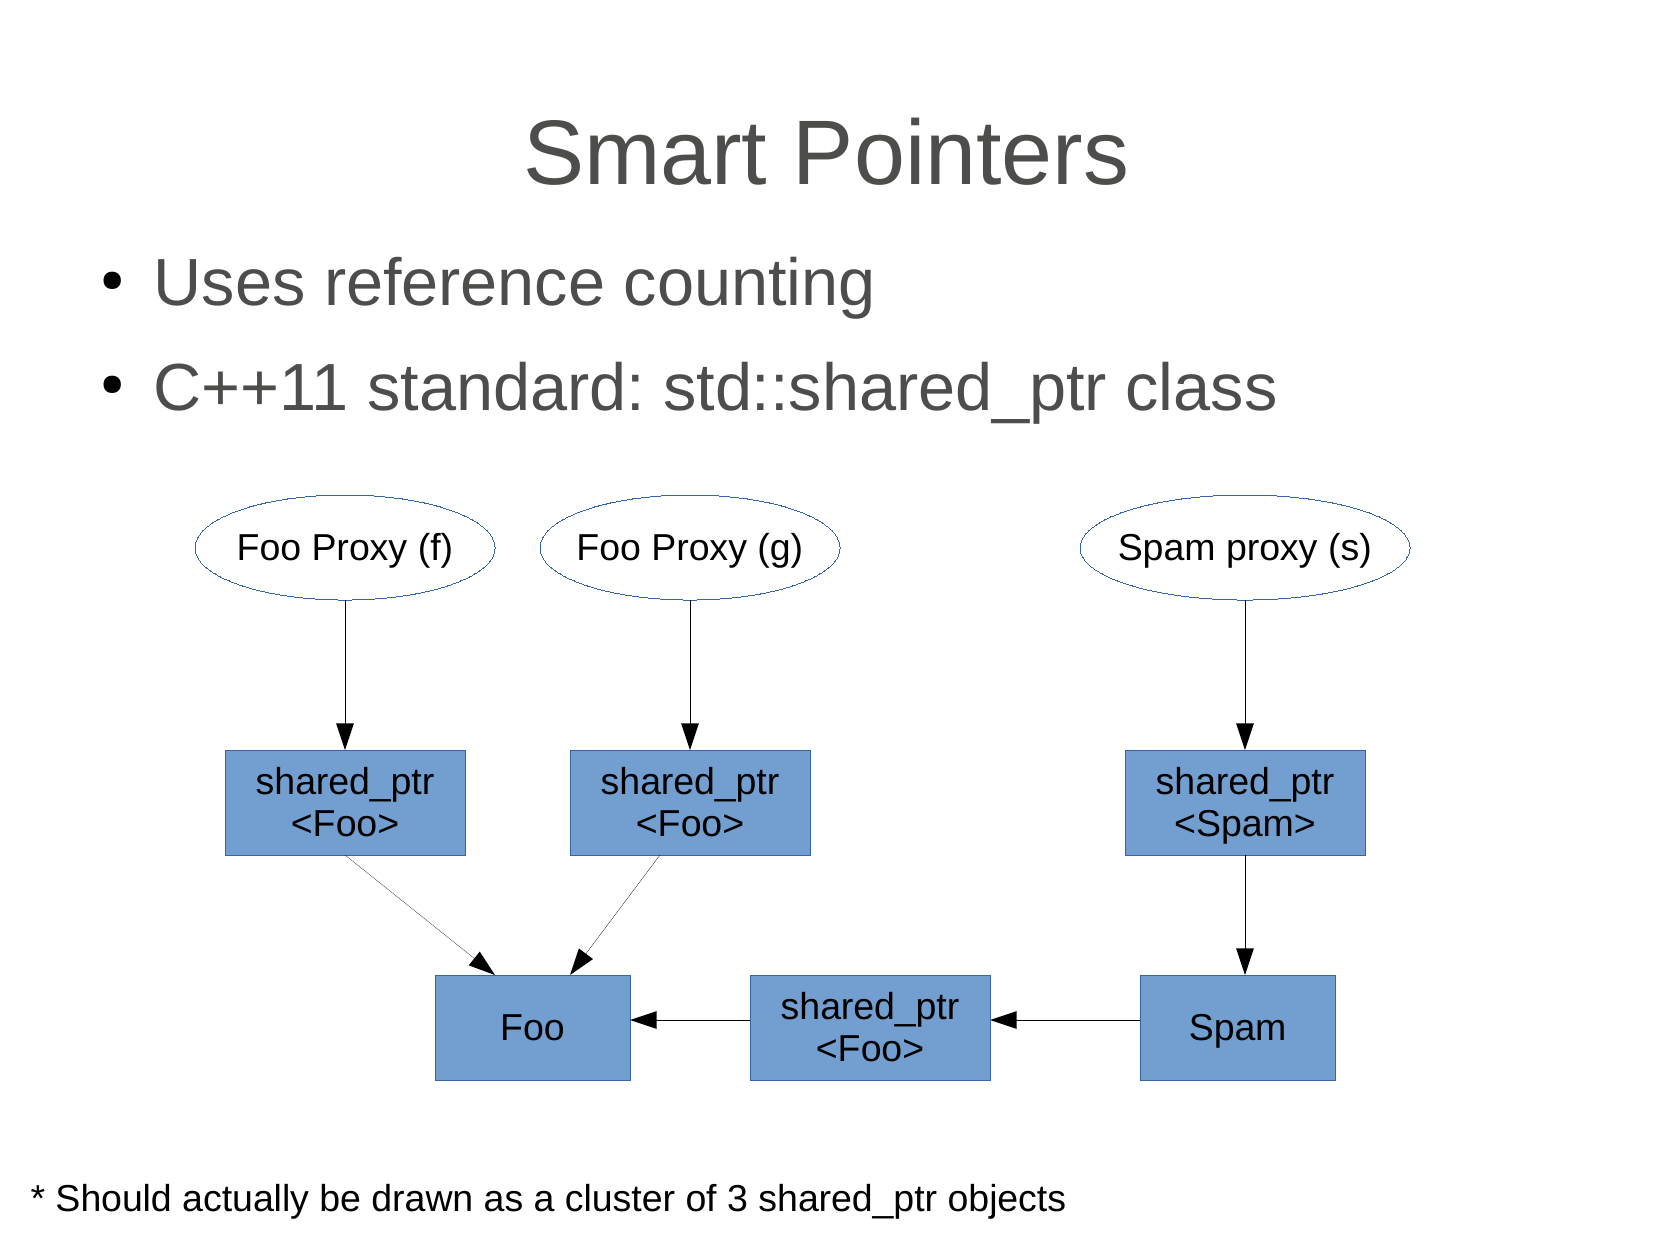

# Smart Pointers
Uses reference counting
C++11 standard: std::shared_ptr class
Foo Proxy (f)
Foo Proxy (g)
Spam proxy (s)
shared_ptr
<Foo>
shared_ptr
<Spam>
shared_ptr
<Foo>
shared_ptr
<Foo>
Spam
Foo
* Should actually be drawn as a cluster of 3 shared_ptr objects